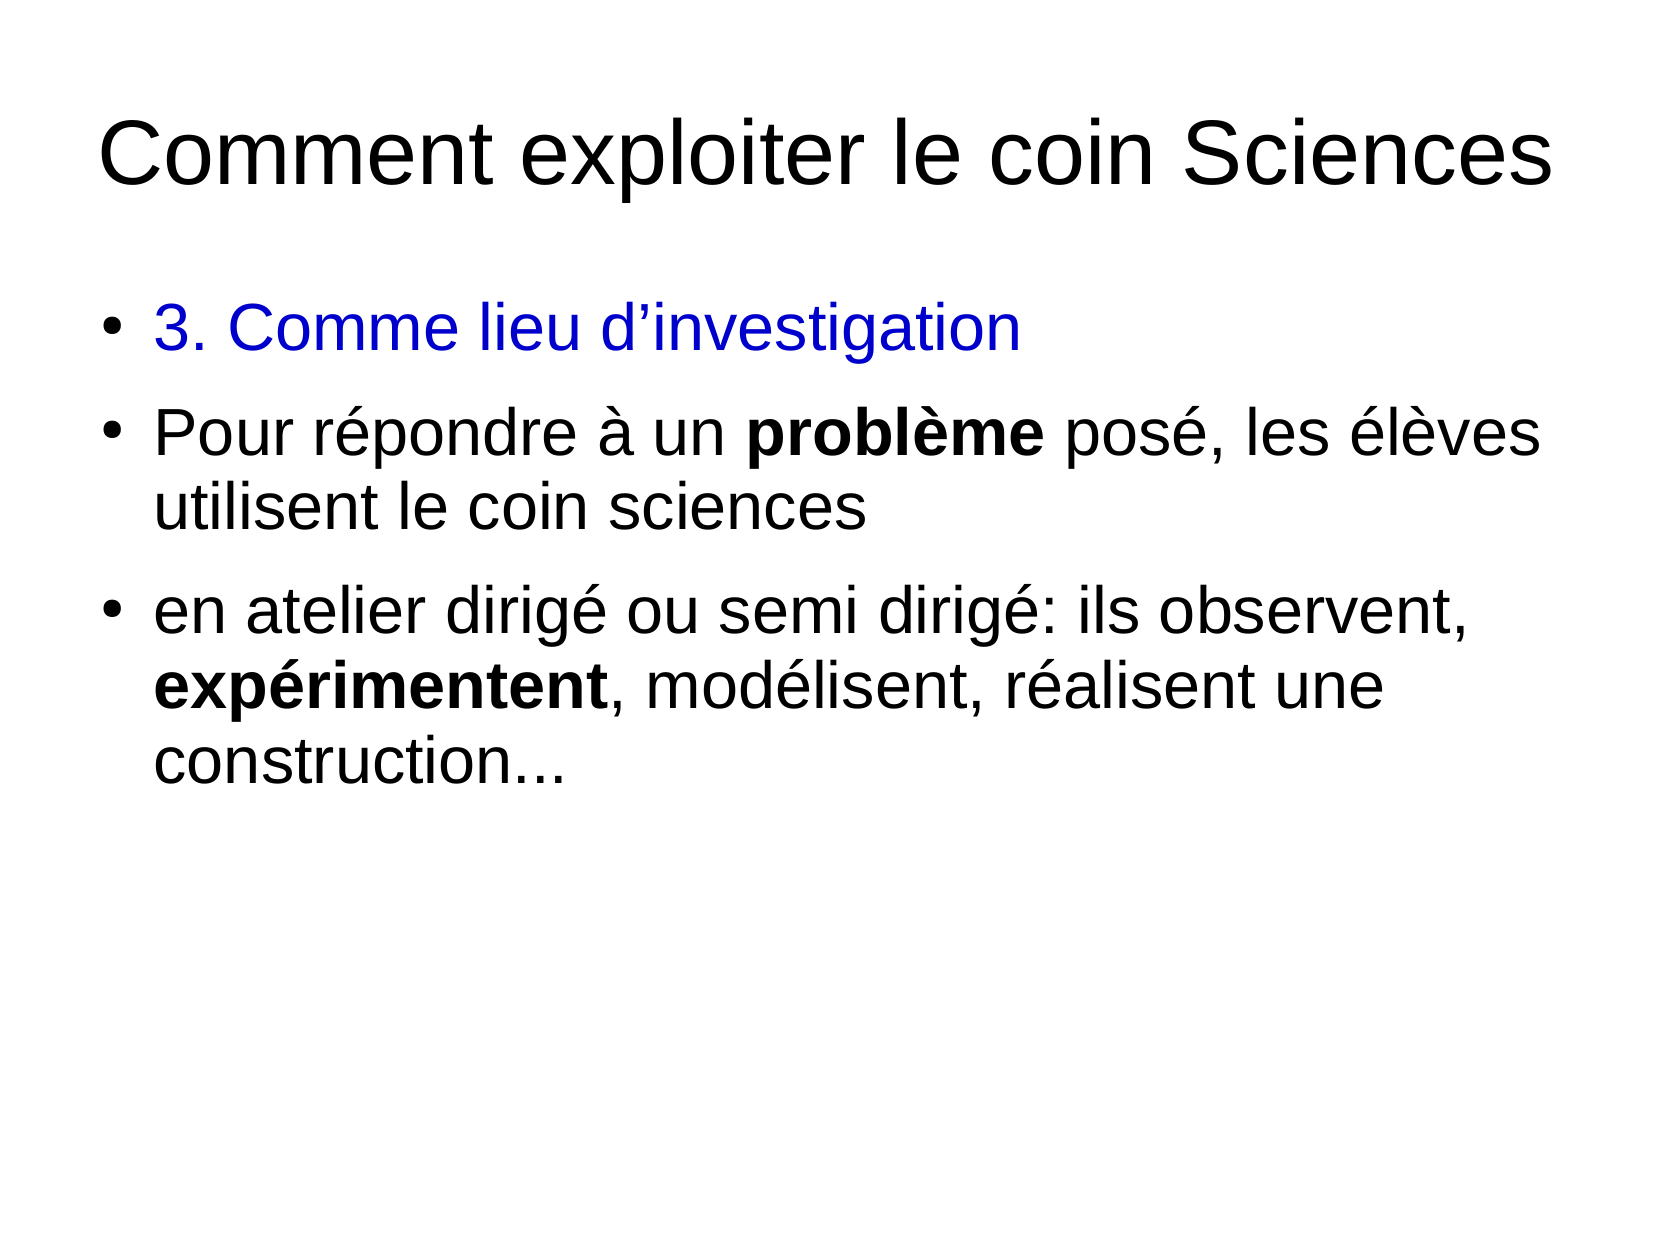

# Comment exploiter le coin Sciences
3. Comme lieu d’investigation
Pour répondre à un problème posé, les élèves utilisent le coin sciences
en atelier dirigé ou semi dirigé: ils observent, expérimentent, modélisent, réalisent une construction...